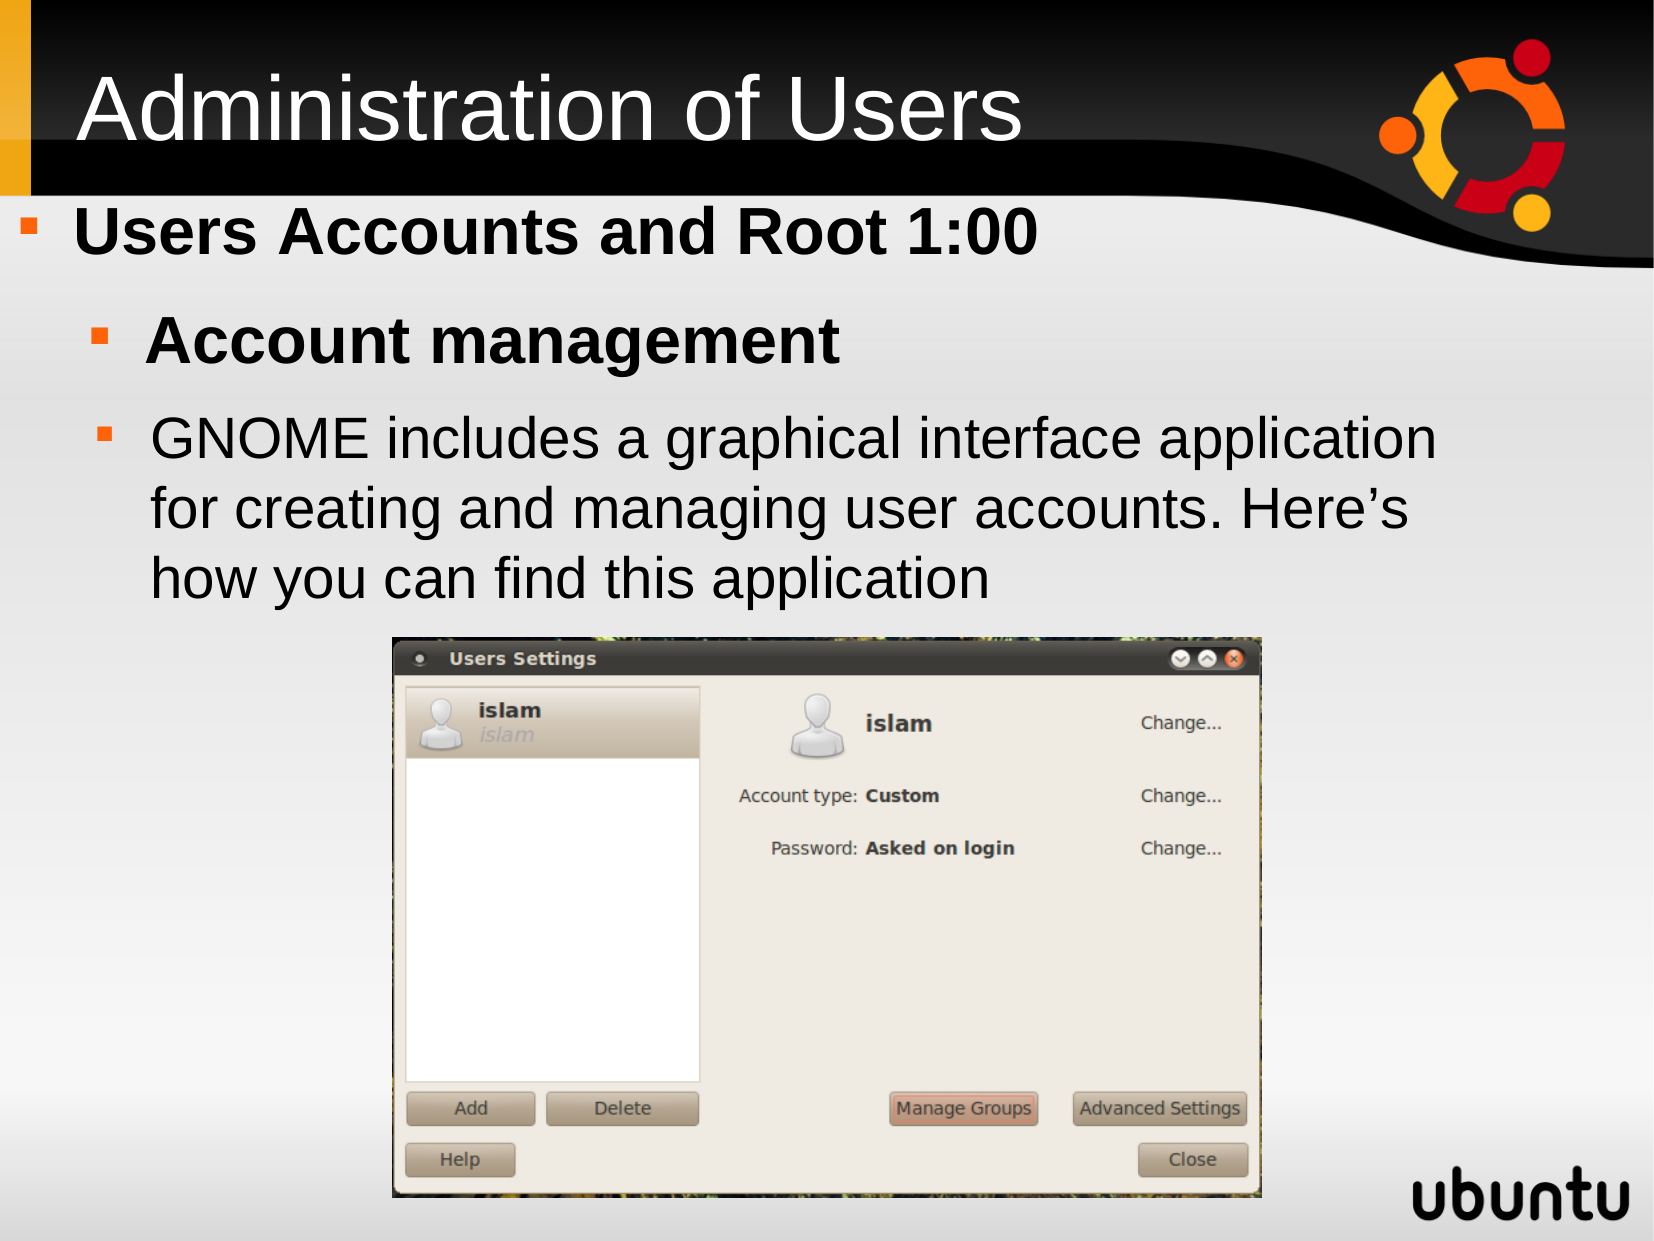

# Administration of Users
Users Accounts and Root 1:00
Account management
GNOME includes a graphical interface application for creating and managing user accounts. Here’s how you can find this application